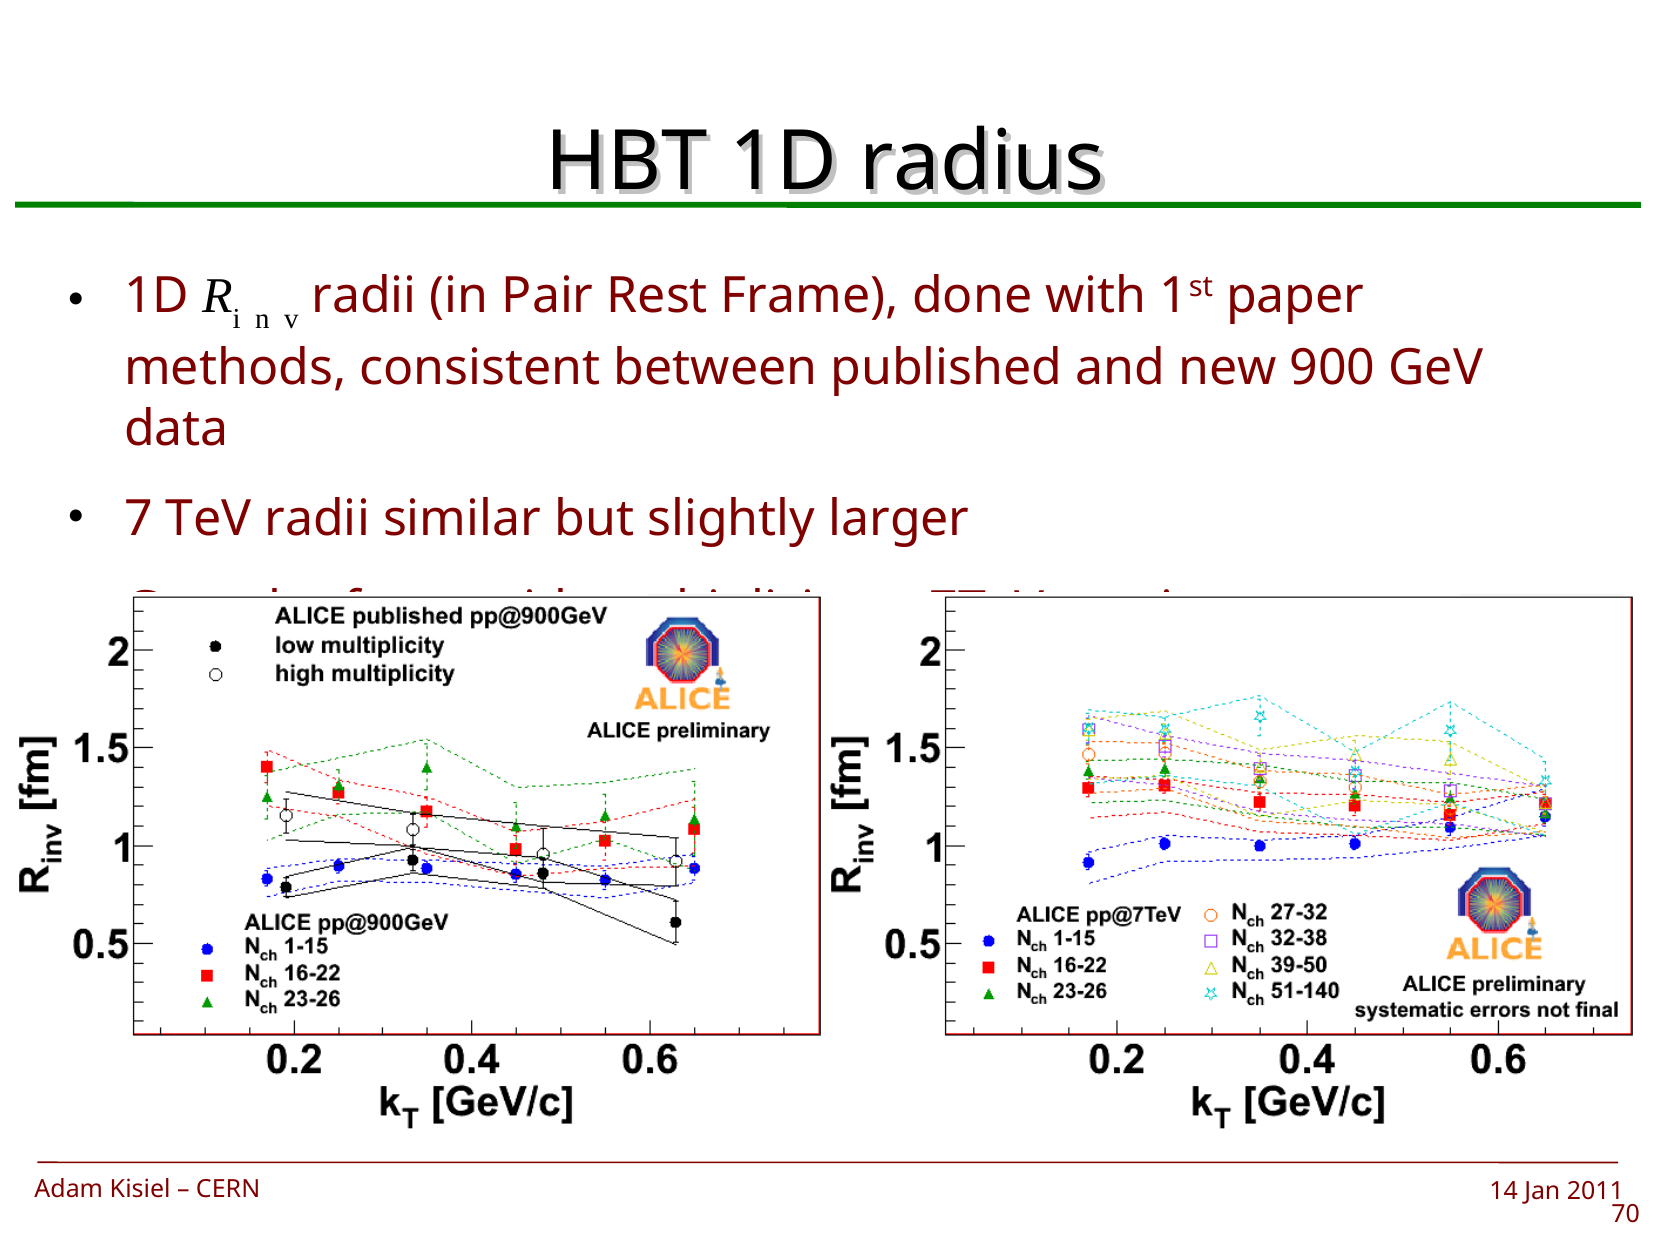

# HBT 1D radius
1D Ri n v radii (in Pair Rest Frame), done with 1st paper methods, consistent between published and new 900 GeV data
7 TeV radii similar but slightly larger
Growth of Ri n v with multiplicity at 7TeV continues